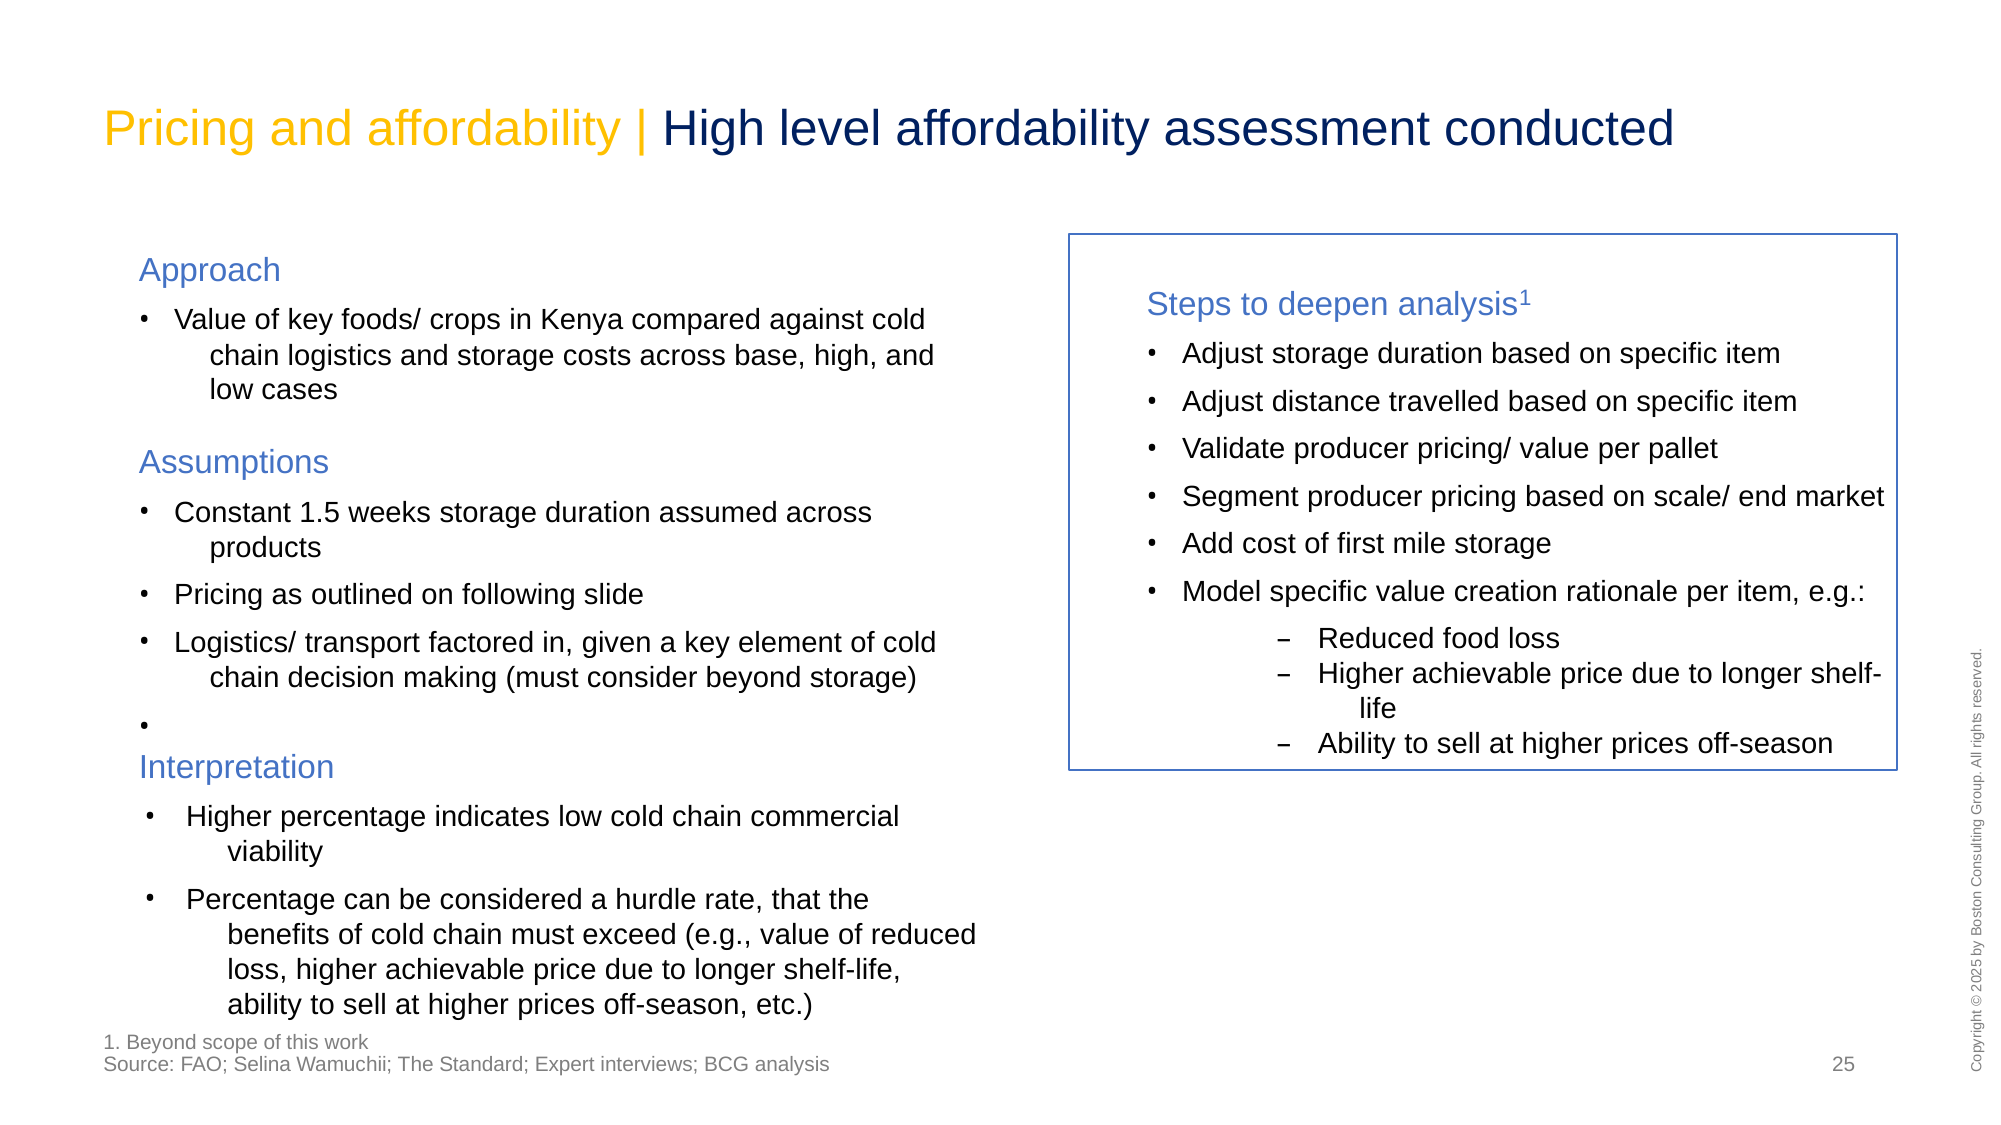

# Pricing and affordability | High level affordability assessment conducted
Approach
Value of key foods/ crops in Kenya compared against cold chain logistics and storage costs across base, high, and low cases
Assumptions
Constant 1.5 weeks storage duration assumed across products
Pricing as outlined on following slide
Logistics/ transport factored in, given a key element of cold chain decision making (must consider beyond storage)
Interpretation
Higher percentage indicates low cold chain commercial viability
Percentage can be considered a hurdle rate, that the benefits of cold chain must exceed (e.g., value of reduced loss, higher achievable price due to longer shelf-life, ability to sell at higher prices off-season, etc.)
Steps to deepen analysis1
Adjust storage duration based on specific item
Adjust distance travelled based on specific item
Validate producer pricing/ value per pallet
Segment producer pricing based on scale/ end market
Add cost of first mile storage
Model specific value creation rationale per item, e.g.:
Reduced food loss
Higher achievable price due to longer shelf-life
Ability to sell at higher prices off-season
1. Beyond scope of this work
Source: FAO; Selina Wamuchii; The Standard; Expert interviews; BCG analysis